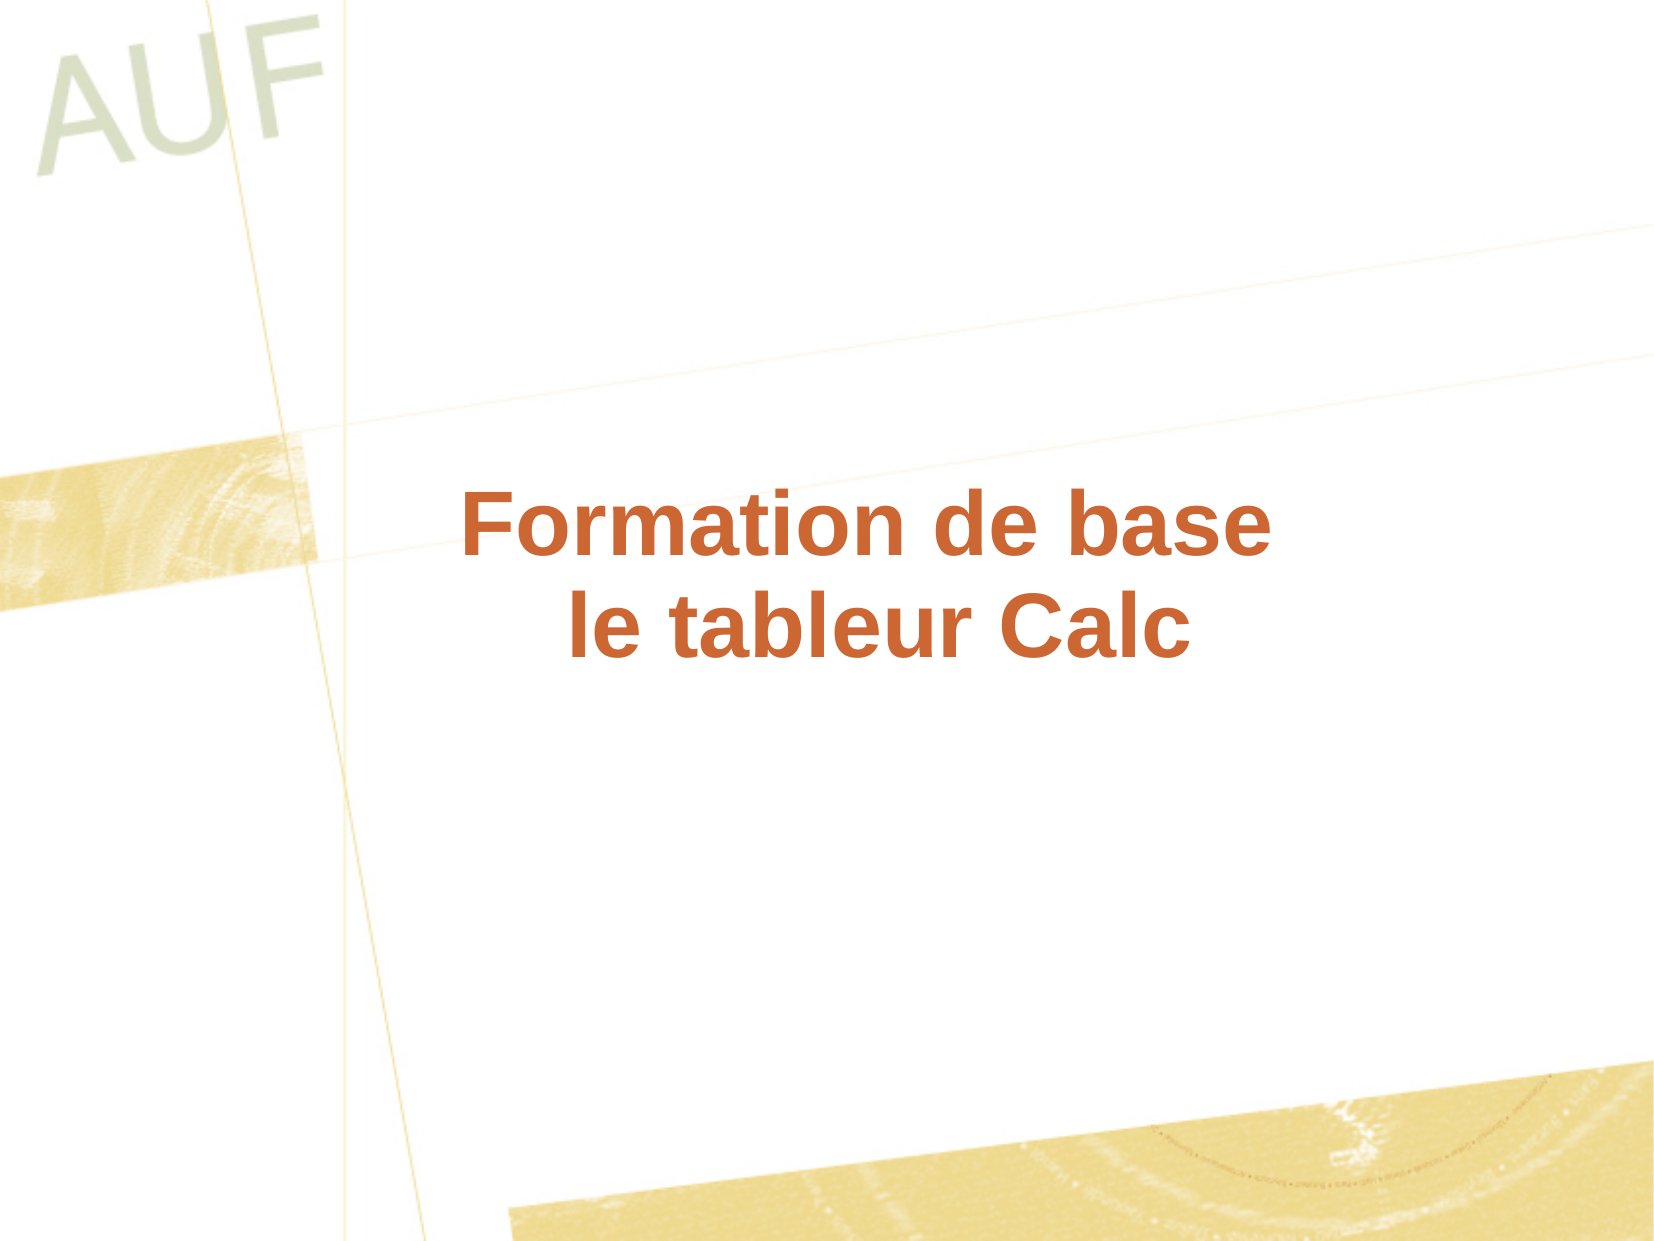

# Formation de base le tableur Calc